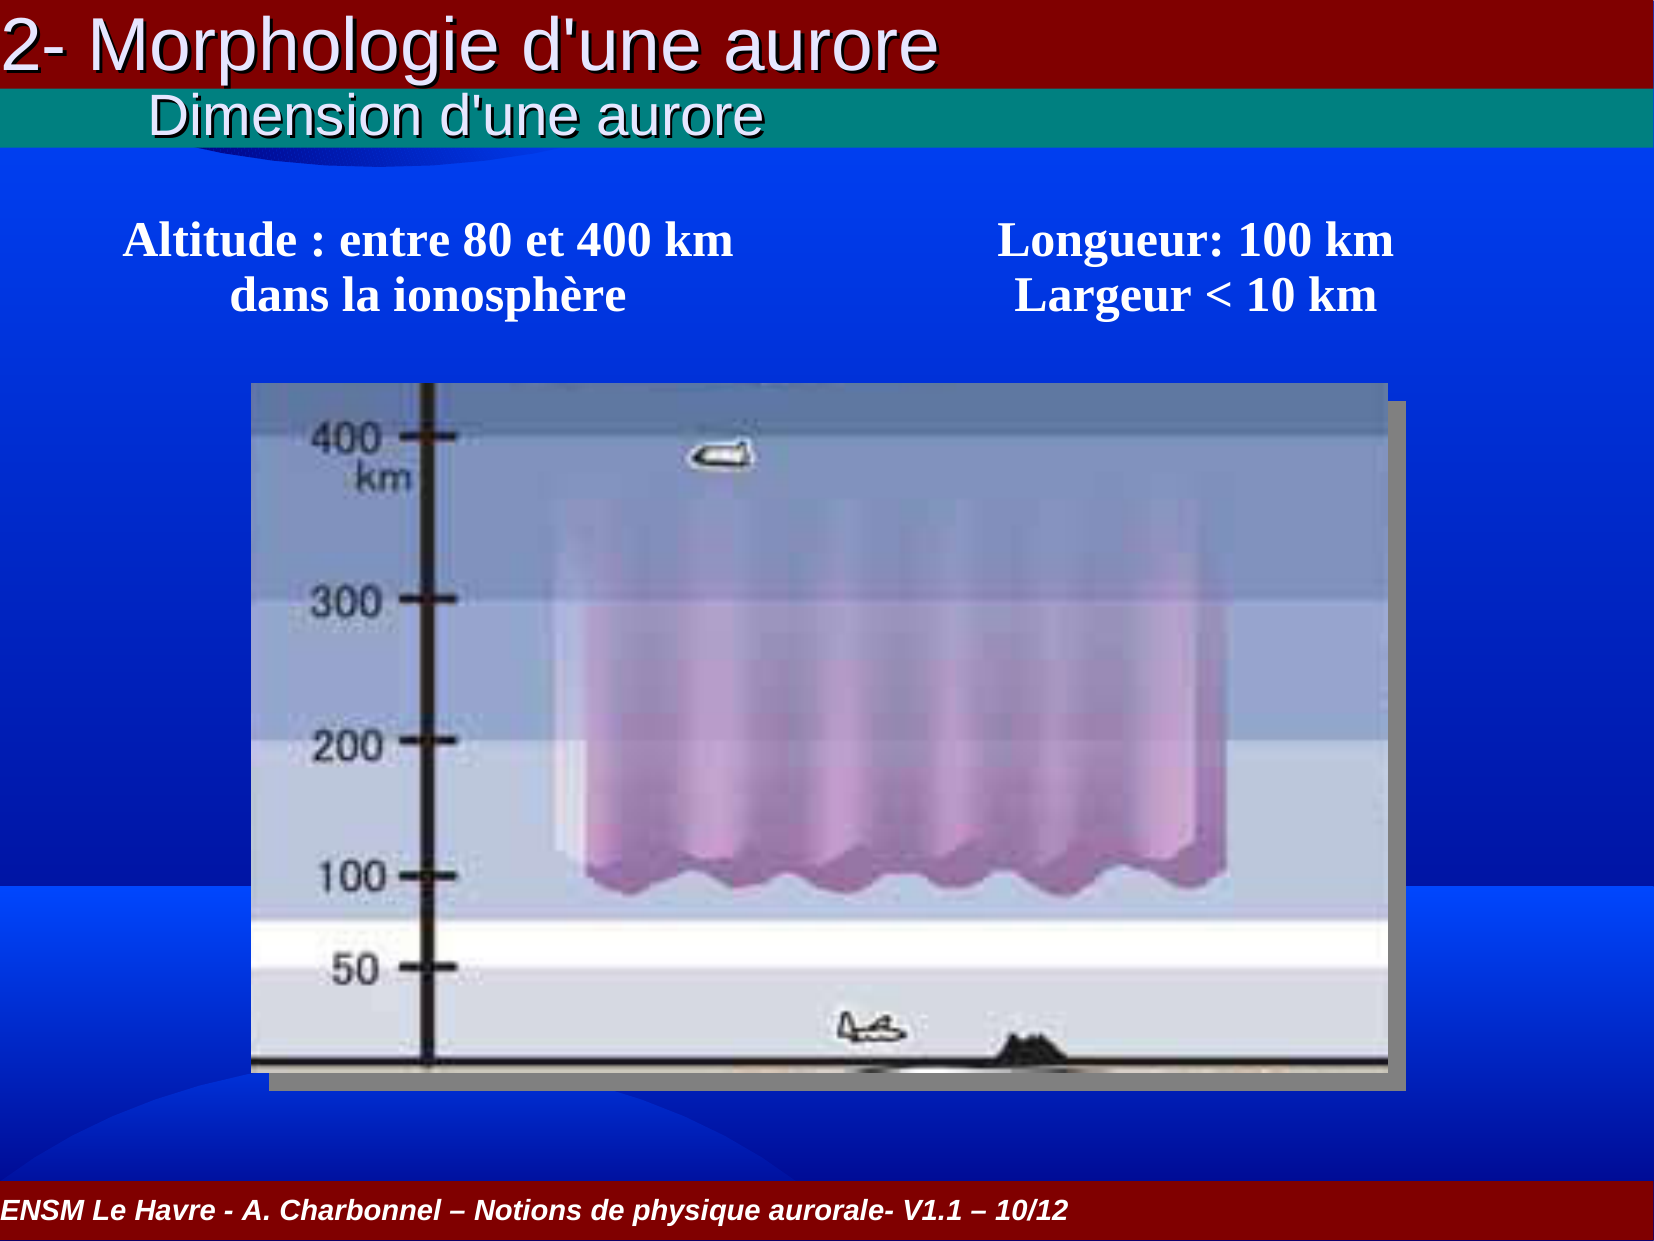

2- Morphologie d'une aurore
# Dimension d'une aurore
Altitude : entre 80 et 400 km dans la ionosphère
Longueur: 100 km
Largeur < 10 km
ENSM Le Havre - A. Charbonnel – Notions de physique aurorale- V1.1 – 10/12